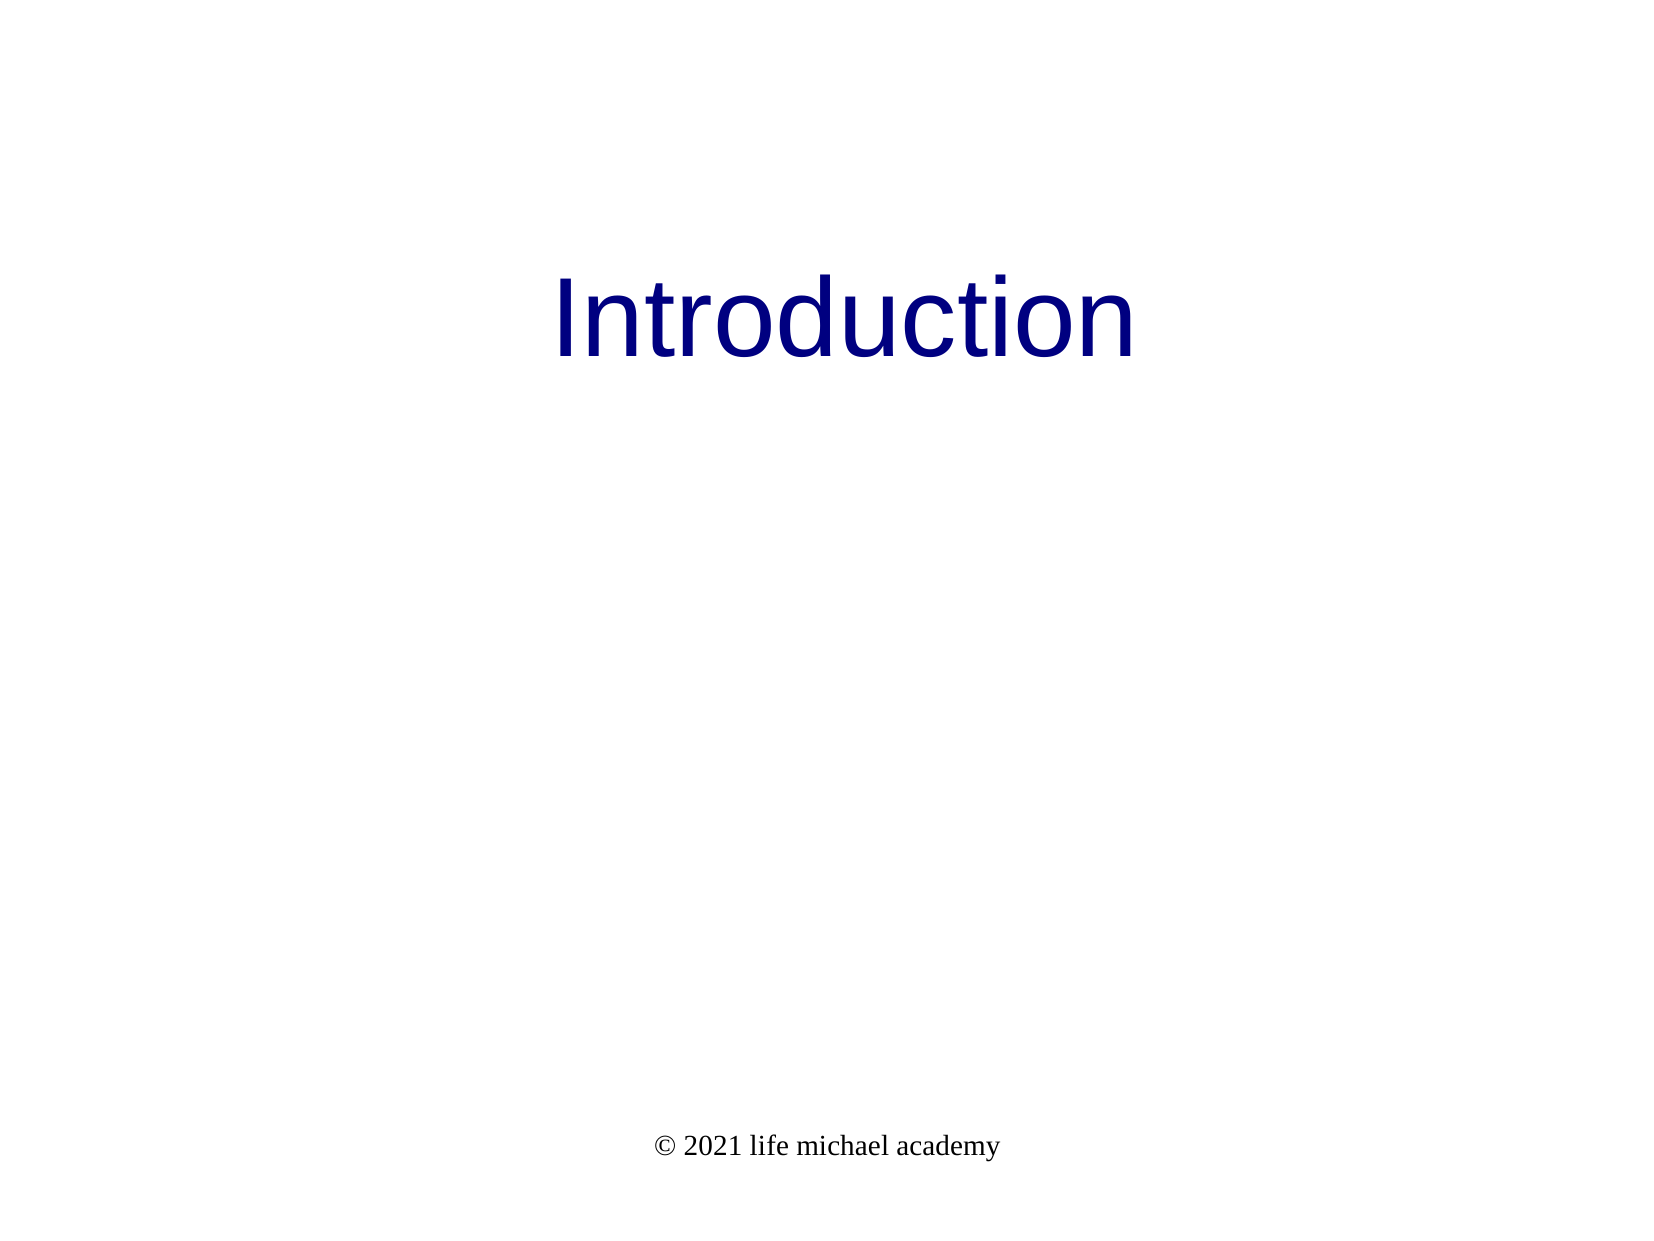

# Introduction
© 2021 life michael academy